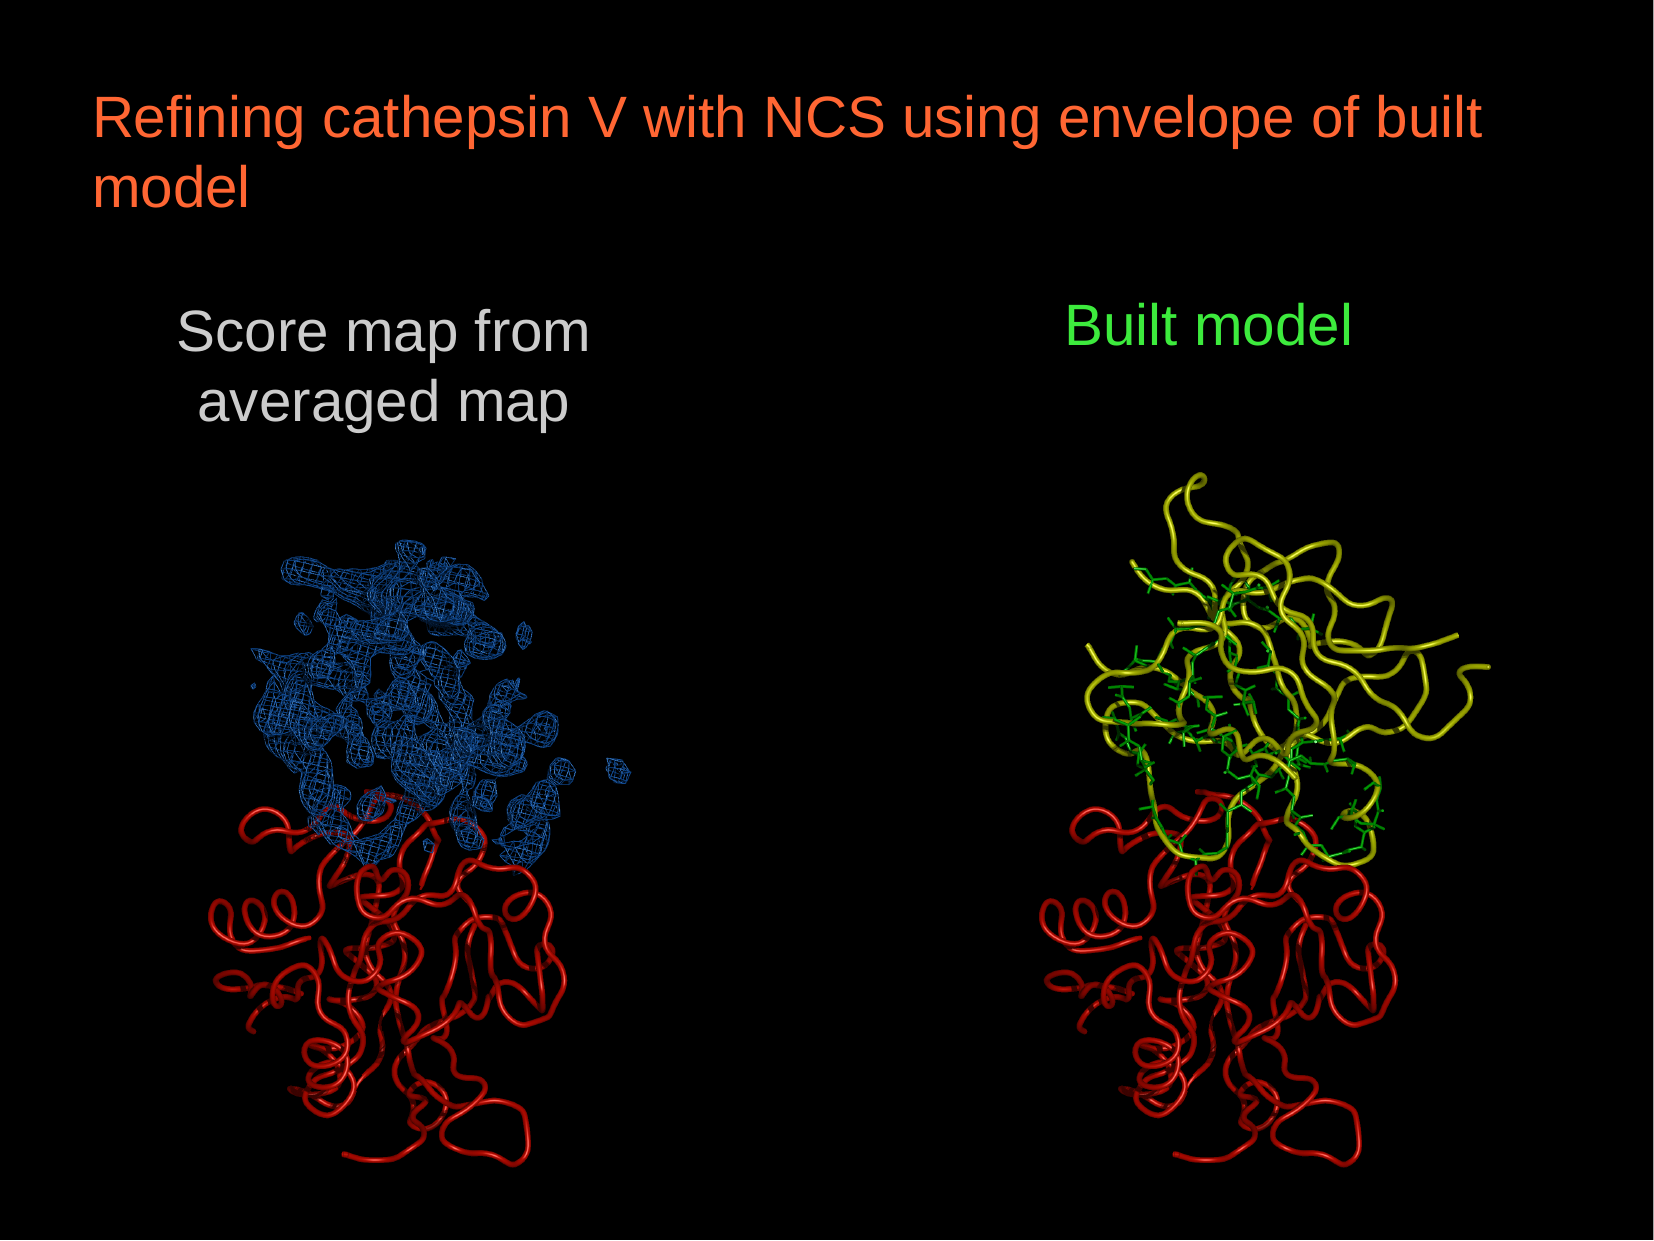

Refining cathepsin V with NCS using envelope of built model
Score map from averaged map
Built model